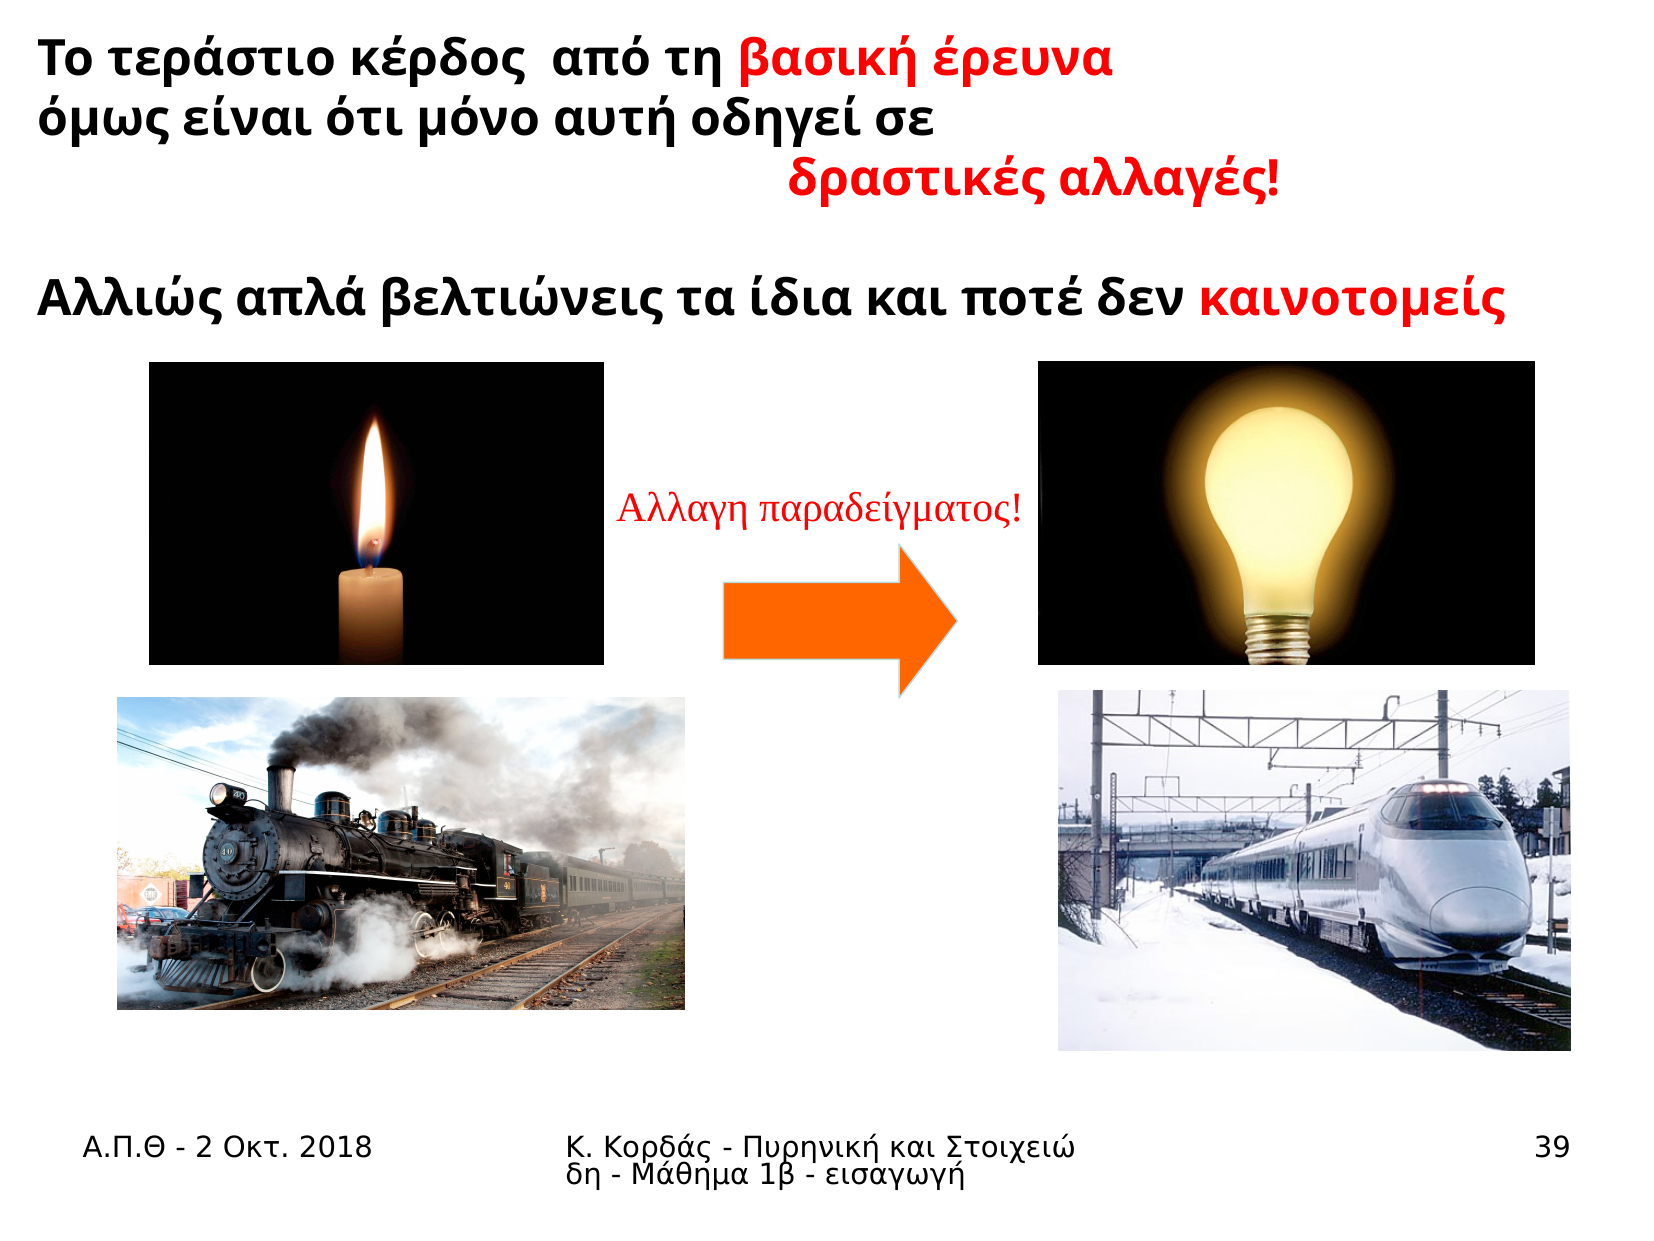

# To τεράστιο κέρδος από τη βασική έρευνα όμως είναι ότι μόνο αυτή οδηγεί σε δραστικές αλλαγές! Αλλιώς απλά βελτιώνεις τα ίδια και ποτέ δεν καινοτομείς
Αλλαγη παραδείγματος!
Α.Π.Θ - 2 Οκτ. 2018
Κ. Κορδάς - Πυρηνική και Στοιχειώδη - Μάθημα 1β - εισαγωγή
39